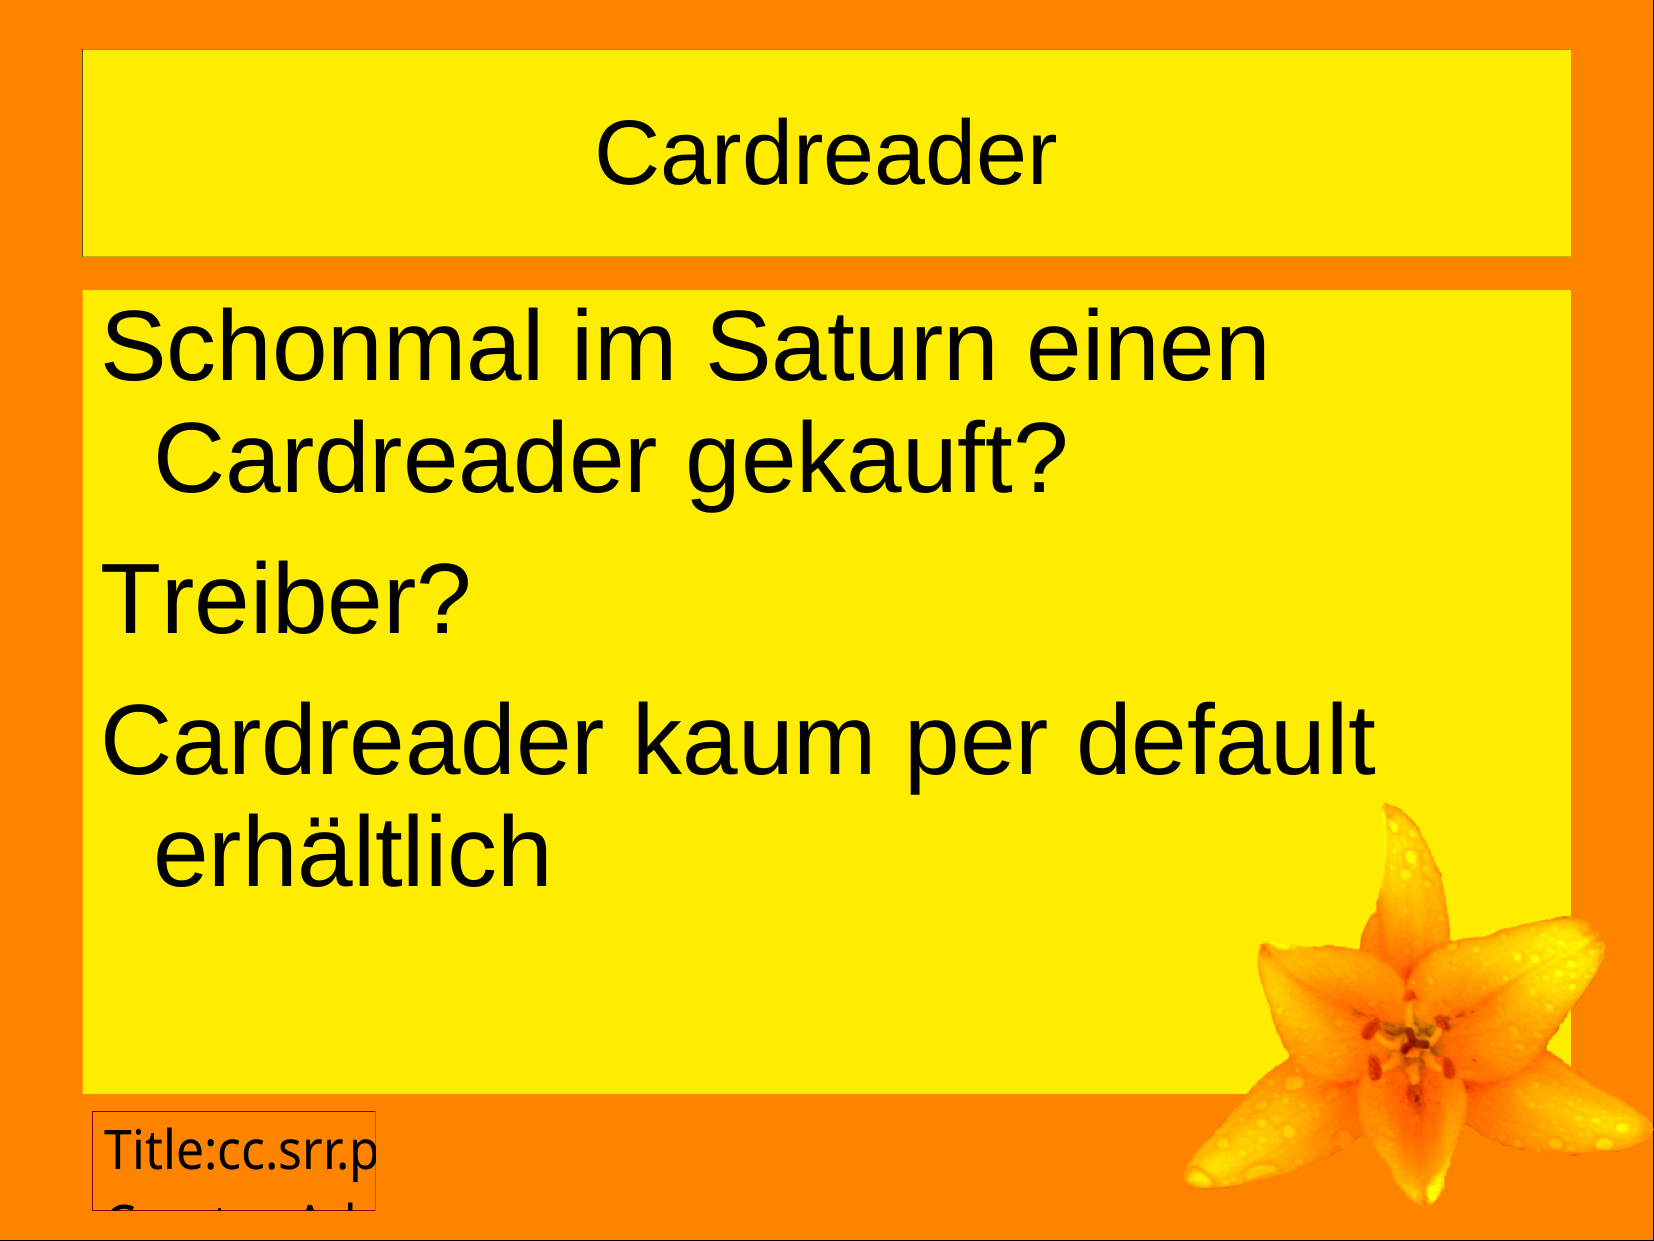

# Cardreader
Schonmal im Saturn einen Cardreader gekauft?
Treiber?
Cardreader kaum per default erhältlich